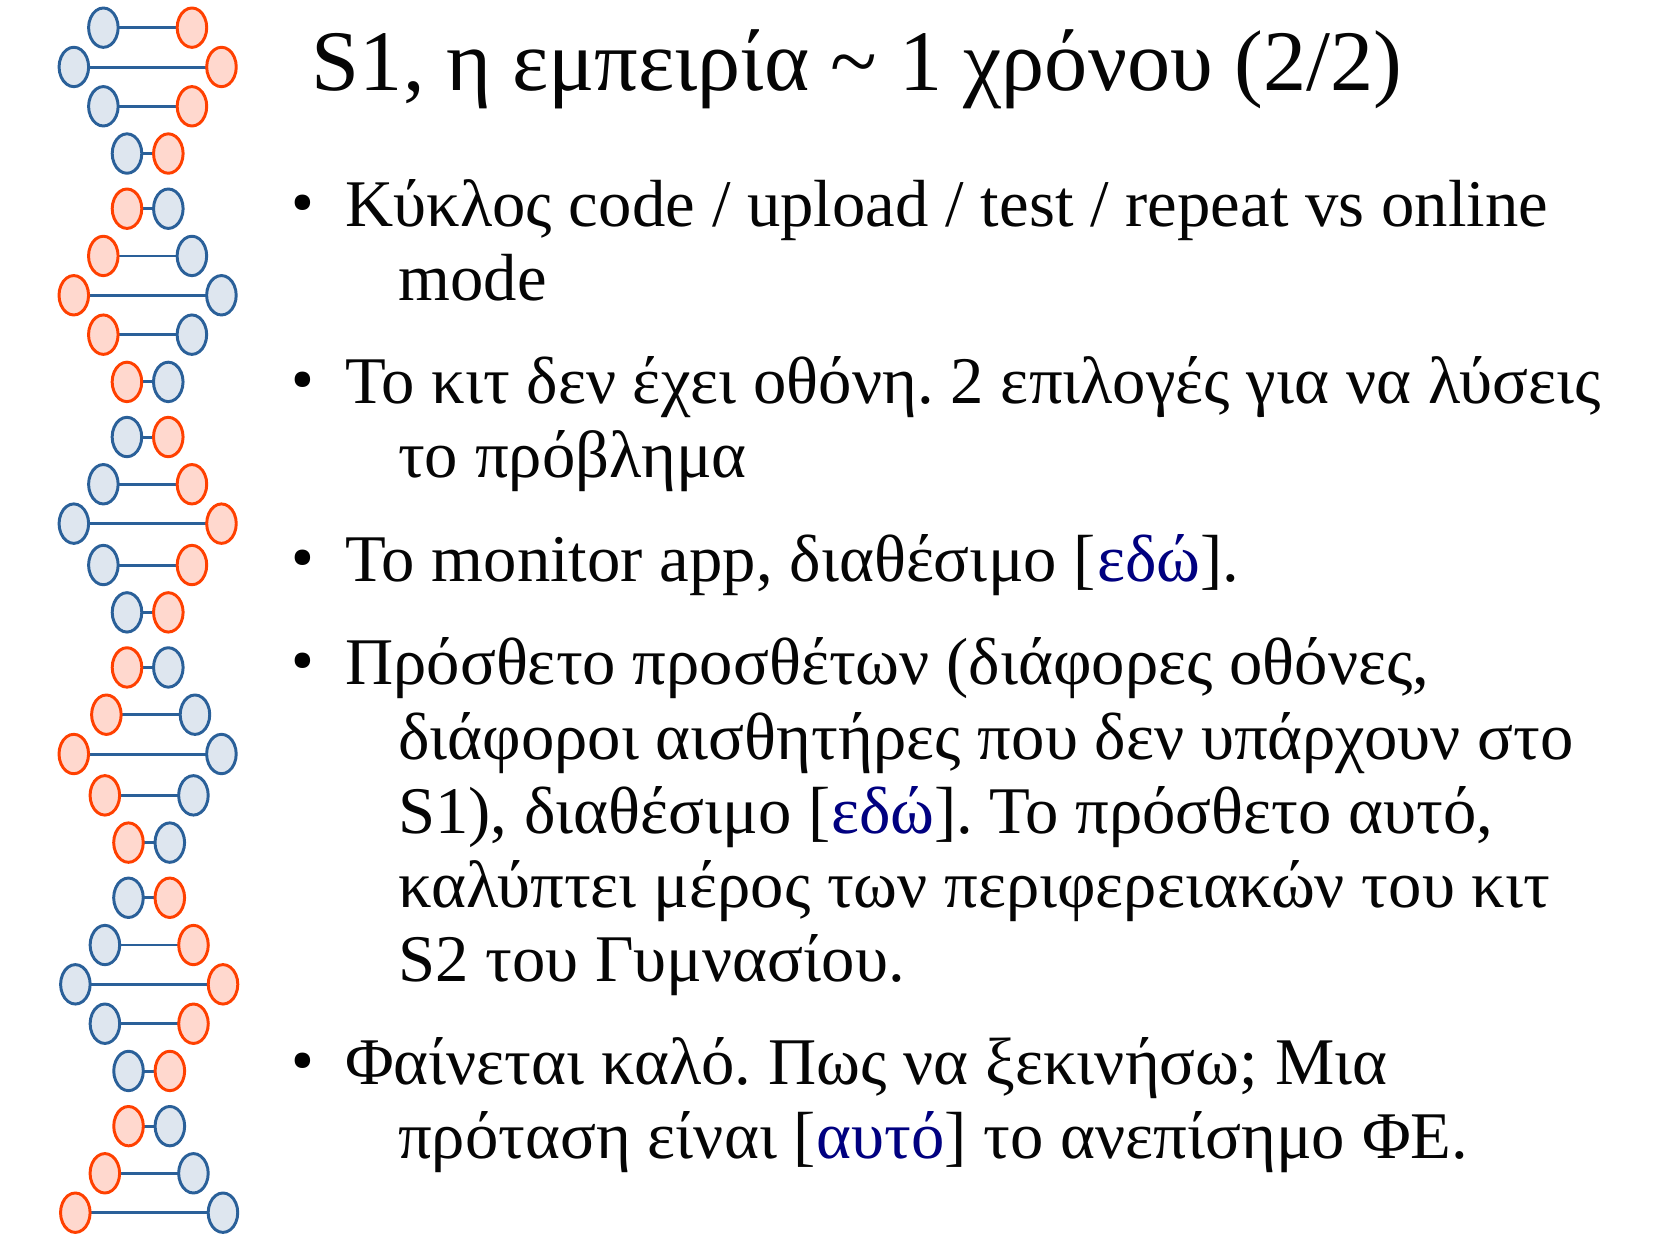

# S1, η εμπειρία ~ 1 χρόνου (2/2)
Κύκλος code / upload / test / repeat vs online mode
Το κιτ δεν έχει οθόνη. 2 επιλογές για να λύσεις το πρόβλημα
Το monitor app, διαθέσιμο [εδώ].
Πρόσθετο προσθέτων (διάφορες οθόνες, διάφοροι αισθητήρες που δεν υπάρχουν στο S1), διαθέσιμο [εδώ]. Το πρόσθετο αυτό, καλύπτει μέρος των περιφερειακών του κιτ S2 του Γυμνασίου.
Φαίνεται καλό. Πως να ξεκινήσω; Μια πρόταση είναι [αυτό] το ανεπίσημο ΦΕ.